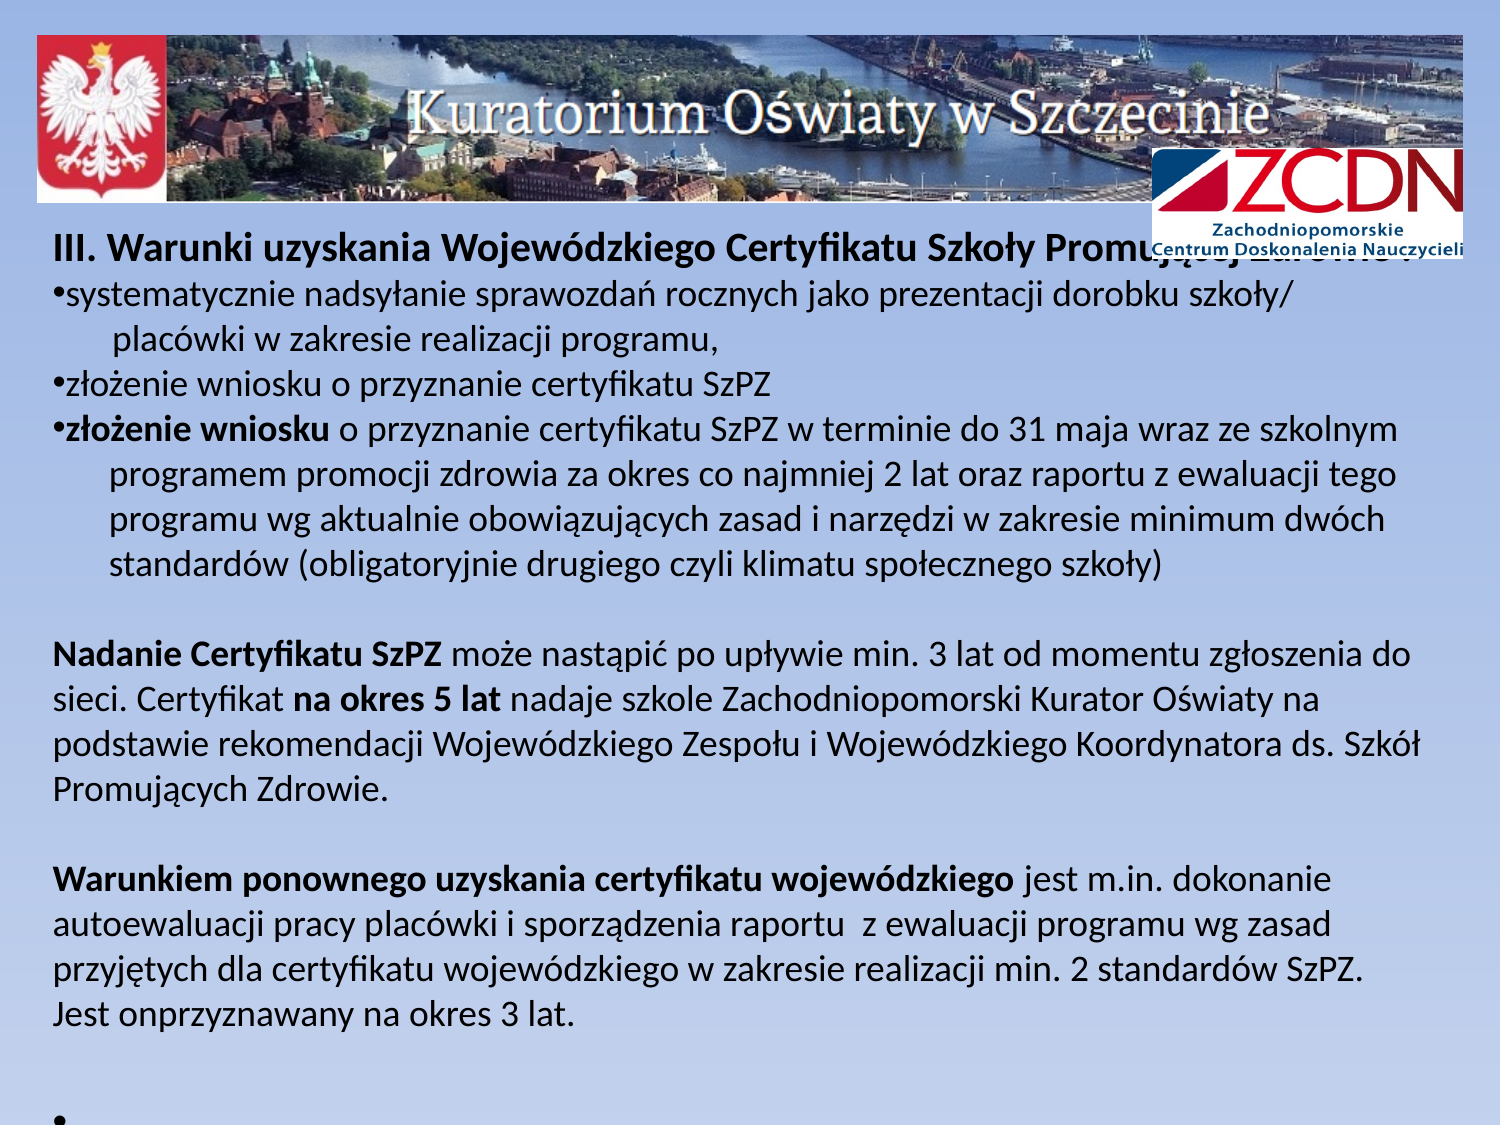

#
III. Warunki uzyskania Wojewódzkiego Certyfikatu Szkoły Promującej Zdrowie :
systematycznie nadsyłanie sprawozdań rocznych jako prezentacji dorobku szkoły/
 placówki w zakresie realizacji programu,
złożenie wniosku o przyznanie certyfikatu SzPZ
złożenie wniosku o przyznanie certyfikatu SzPZ w terminie do 31 maja wraz ze szkolnym programem promocji zdrowia za okres co najmniej 2 lat oraz raportu z ewaluacji tego programu wg aktualnie obowiązujących zasad i narzędzi w zakresie minimum dwóch standardów (obligatoryjnie drugiego czyli klimatu społecznego szkoły)
Nadanie Certyfikatu SzPZ może nastąpić po upływie min. 3 lat od momentu zgłoszenia do sieci. Certyfikat na okres 5 lat nadaje szkole Zachodniopomorski Kurator Oświaty na podstawie rekomendacji Wojewódzkiego Zespołu i Wojewódzkiego Koordynatora ds. Szkół Promujących Zdrowie.
Warunkiem ponownego uzyskania certyfikatu wojewódzkiego jest m.in. dokonanie autoewaluacji pracy placówki i sporządzenia raportu z ewaluacji programu wg zasad przyjętych dla certyfikatu wojewódzkiego w zakresie realizacji min. 2 standardów SzPZ.
Jest onprzyznawany na okres 3 lat.